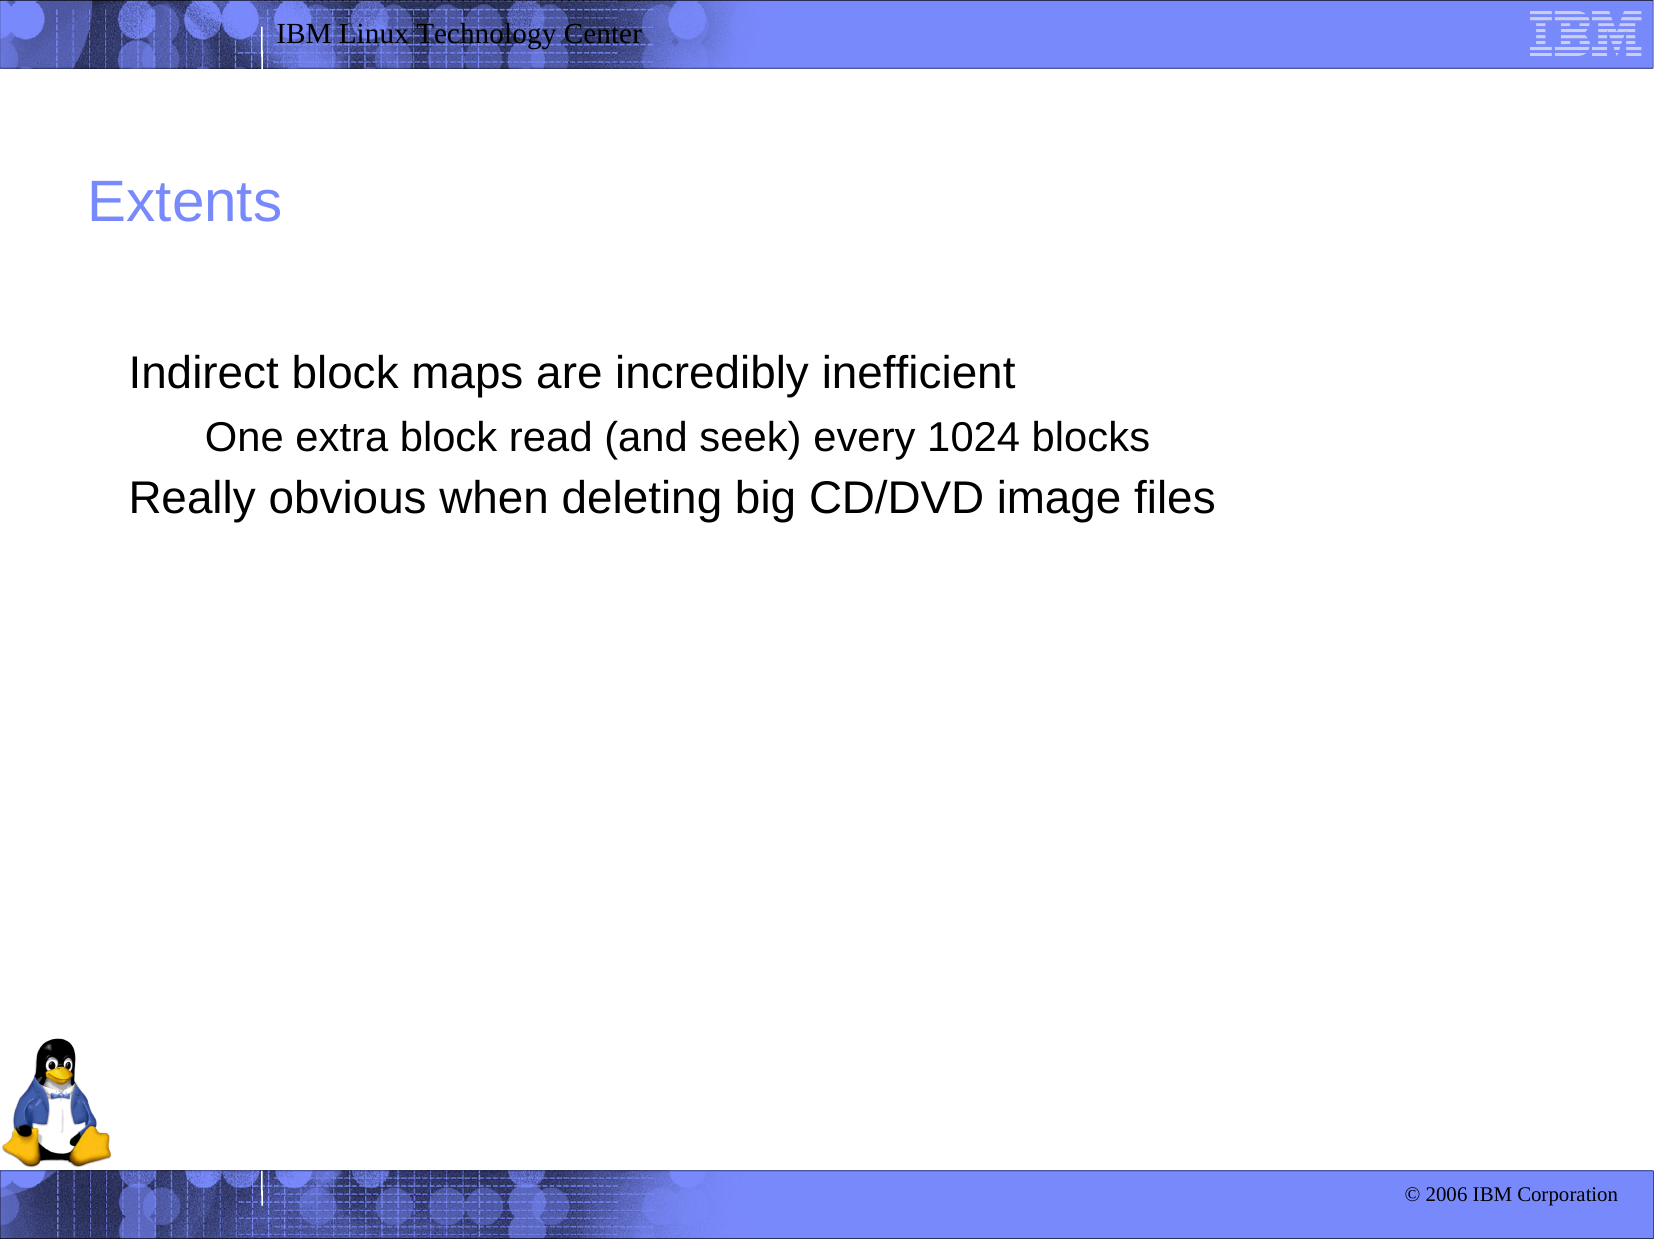

# Extents
Indirect block maps are incredibly inefficient
One extra block read (and seek) every 1024 blocks
Really obvious when deleting big CD/DVD image files